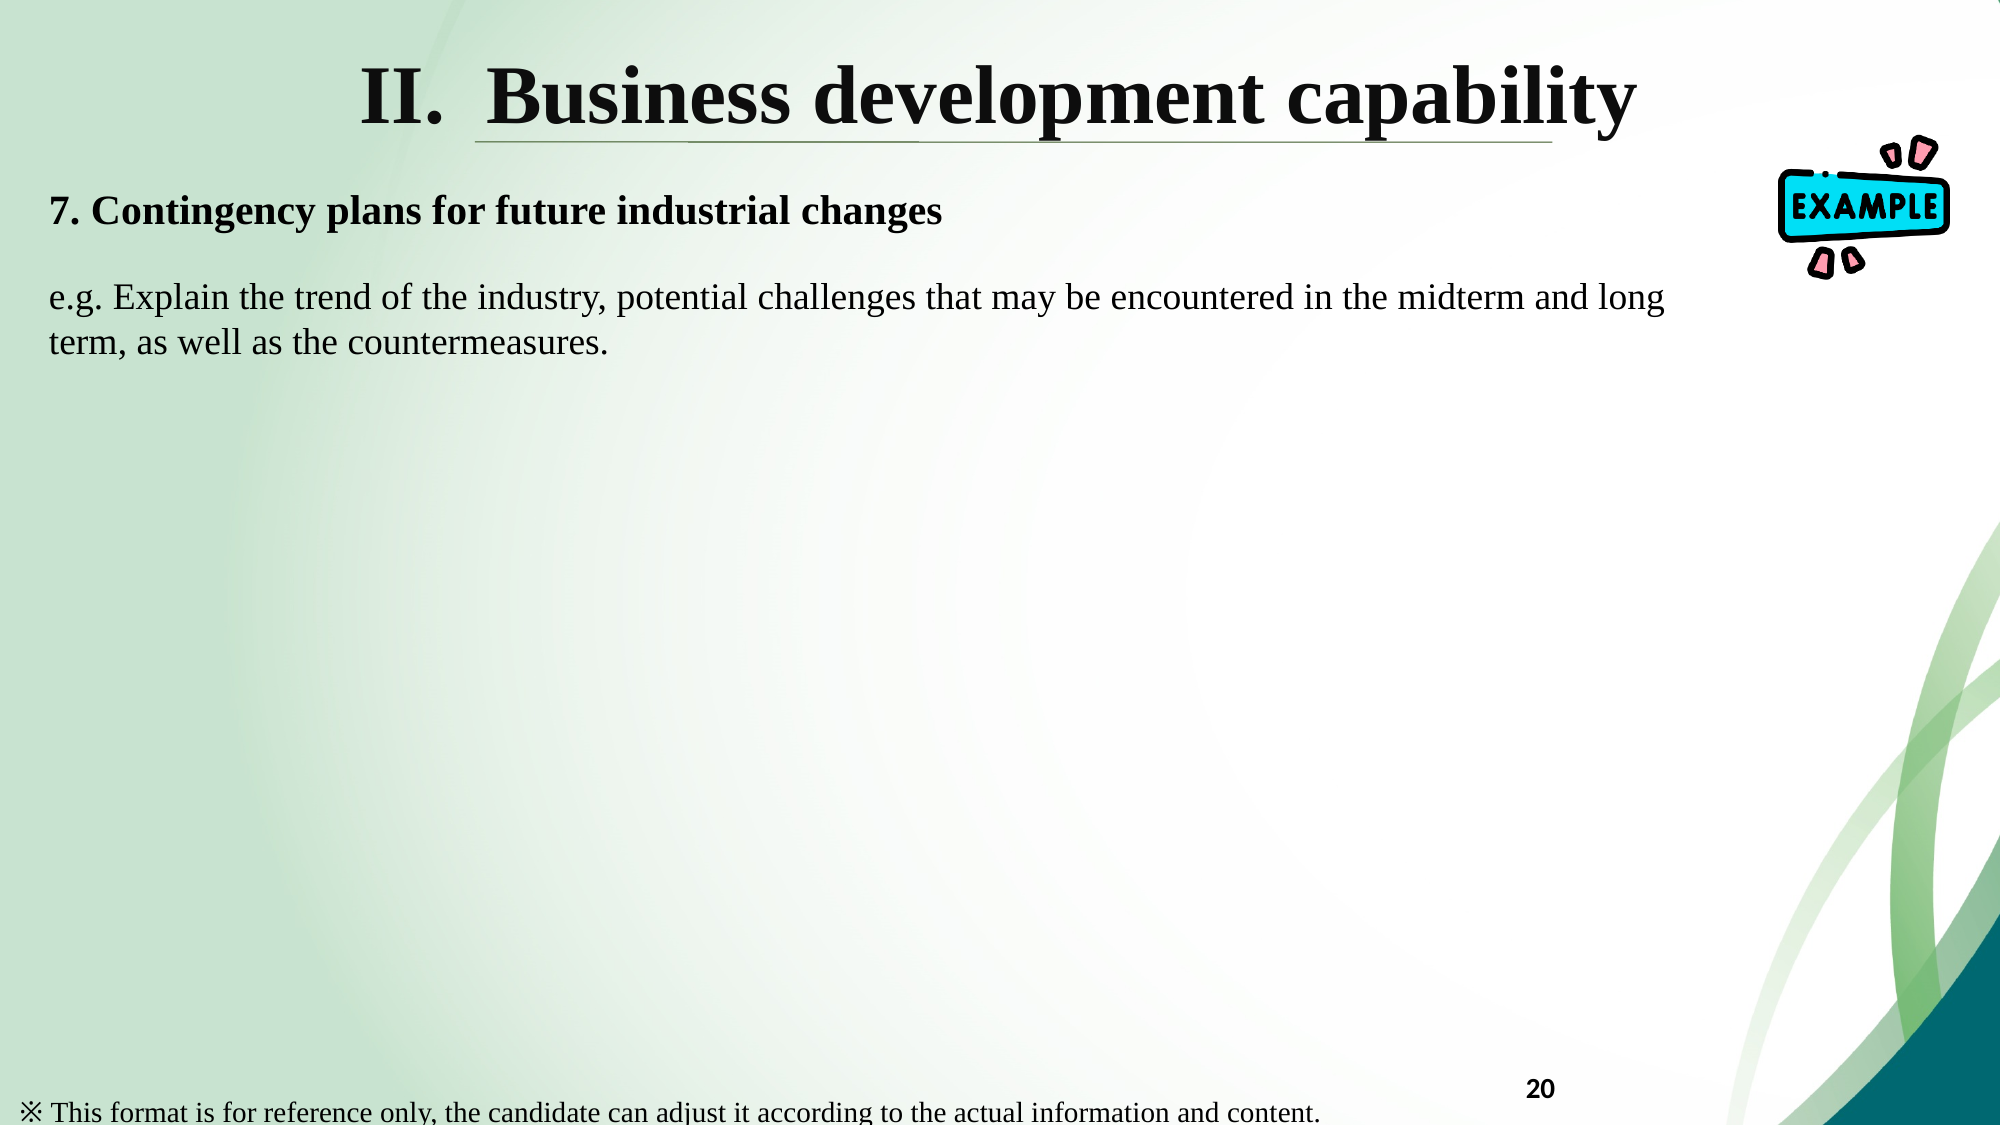

# II. Business development capability
7. Contingency plans for future industrial changes
e.g. Explain the trend of the industry, potential challenges that may be encountered in the midterm and long term, as well as the countermeasures.
20
※ This format is for reference only, the candidate can adjust it according to the actual information and content.